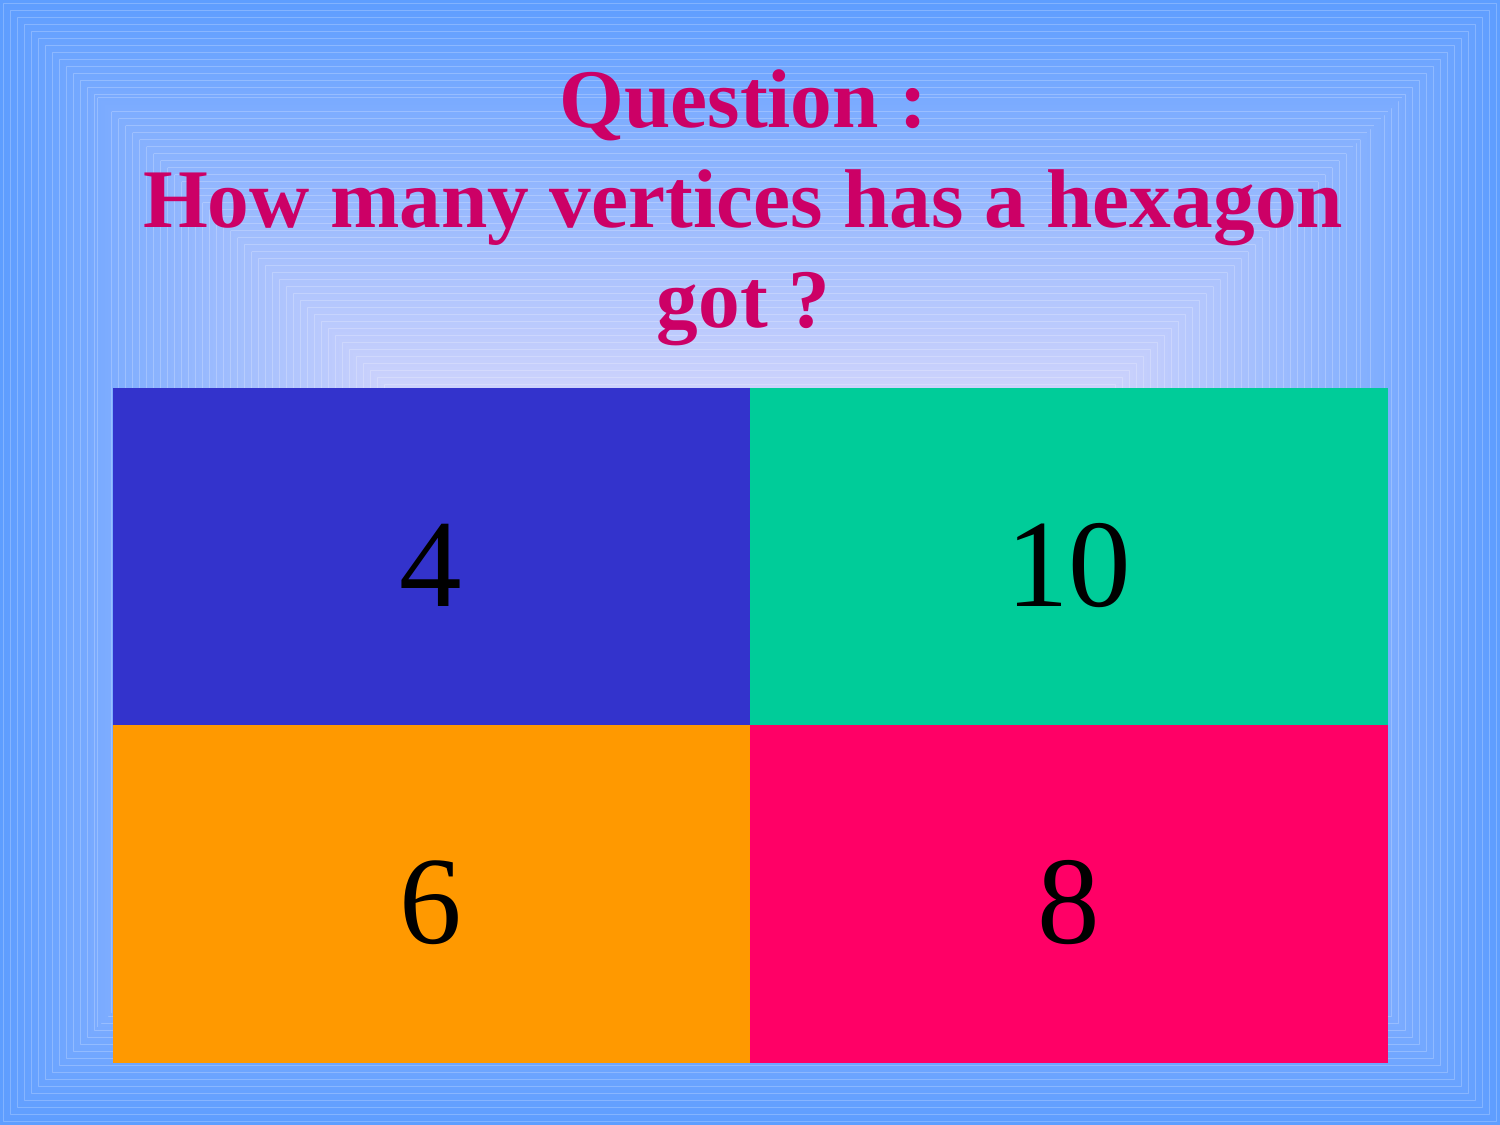

# Question : How many vertices has a hexagon got ?
| 4 | 10 |
| --- | --- |
| 6 | 8 |